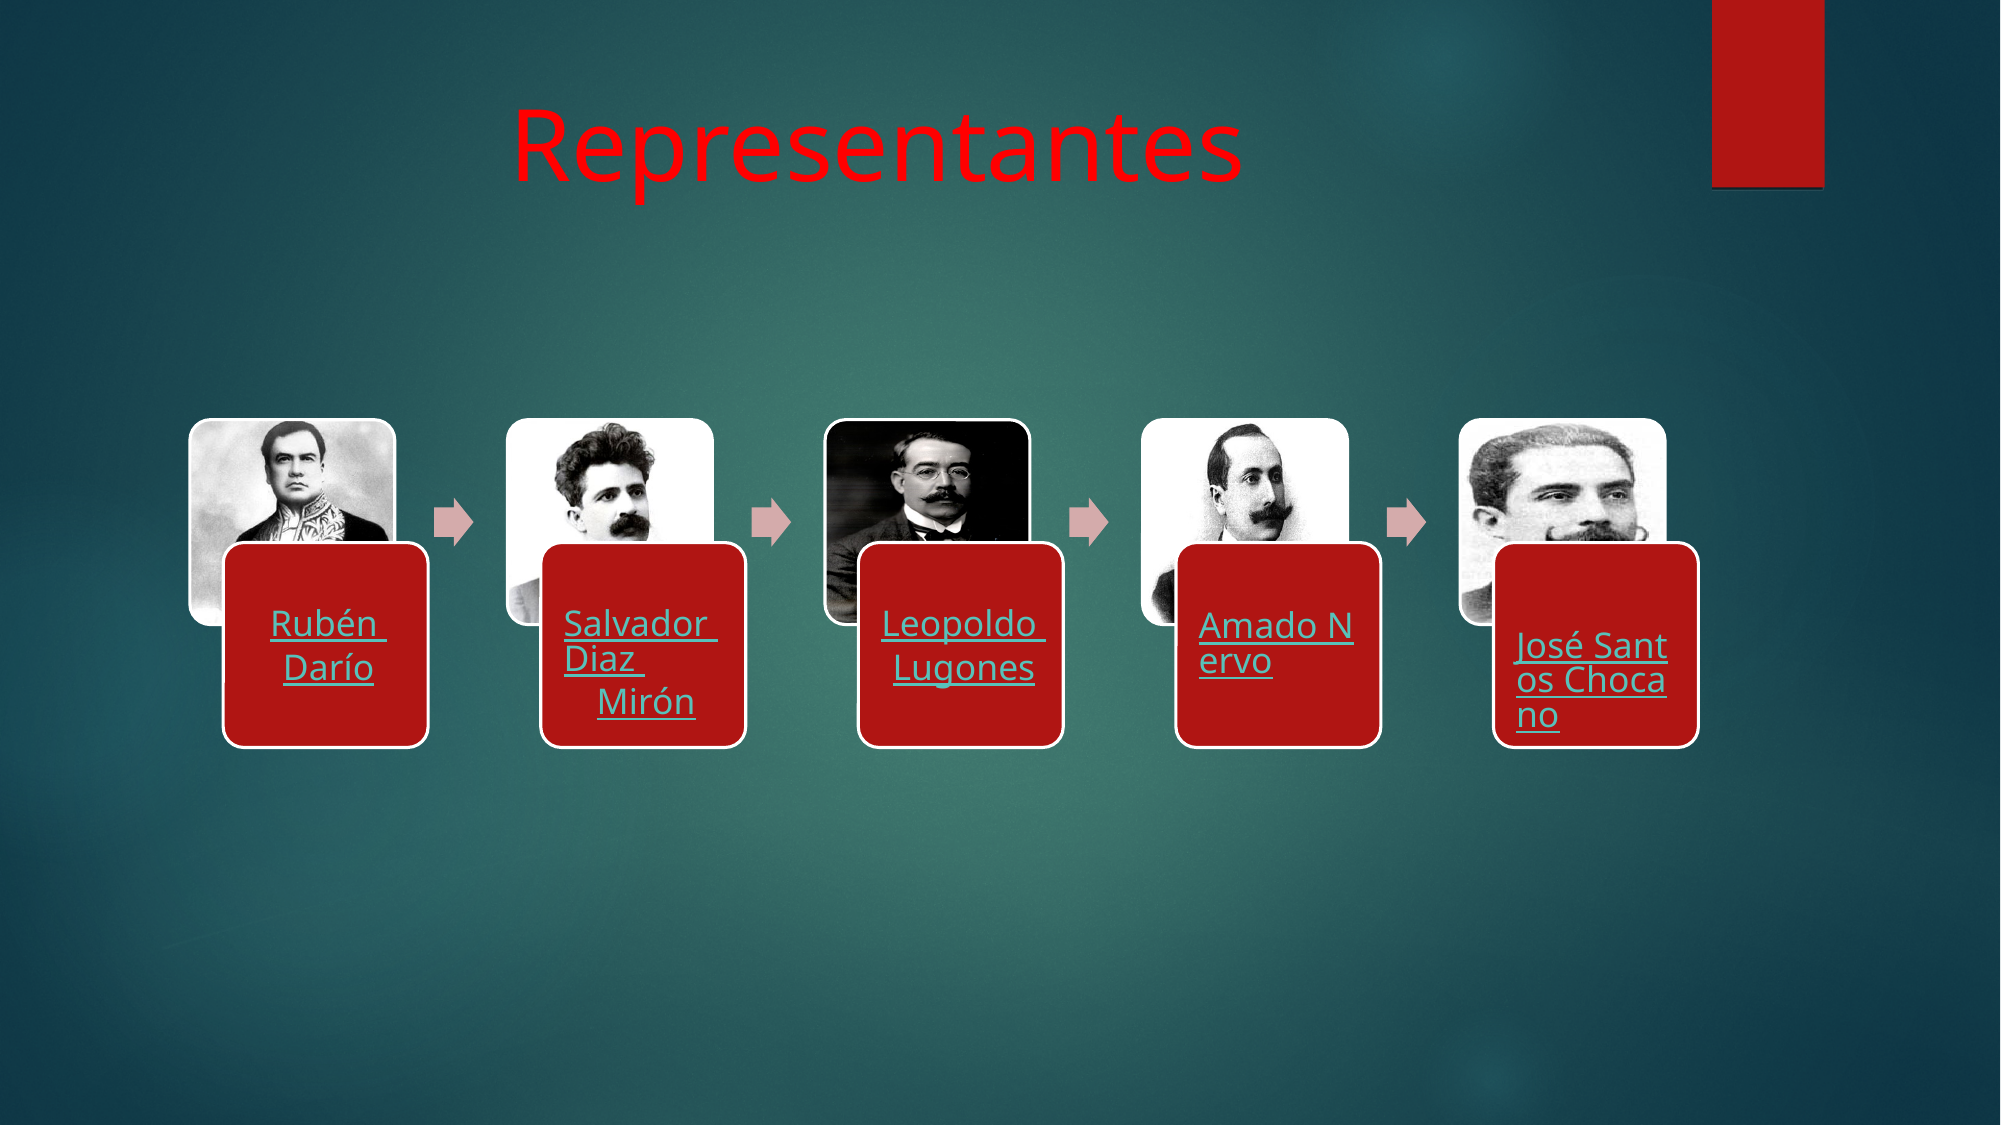

# Representantes
Rubén Darío
Salvador Diaz Mirón
Leopoldo Lugones
Amado Nervo
José Santos Chocano